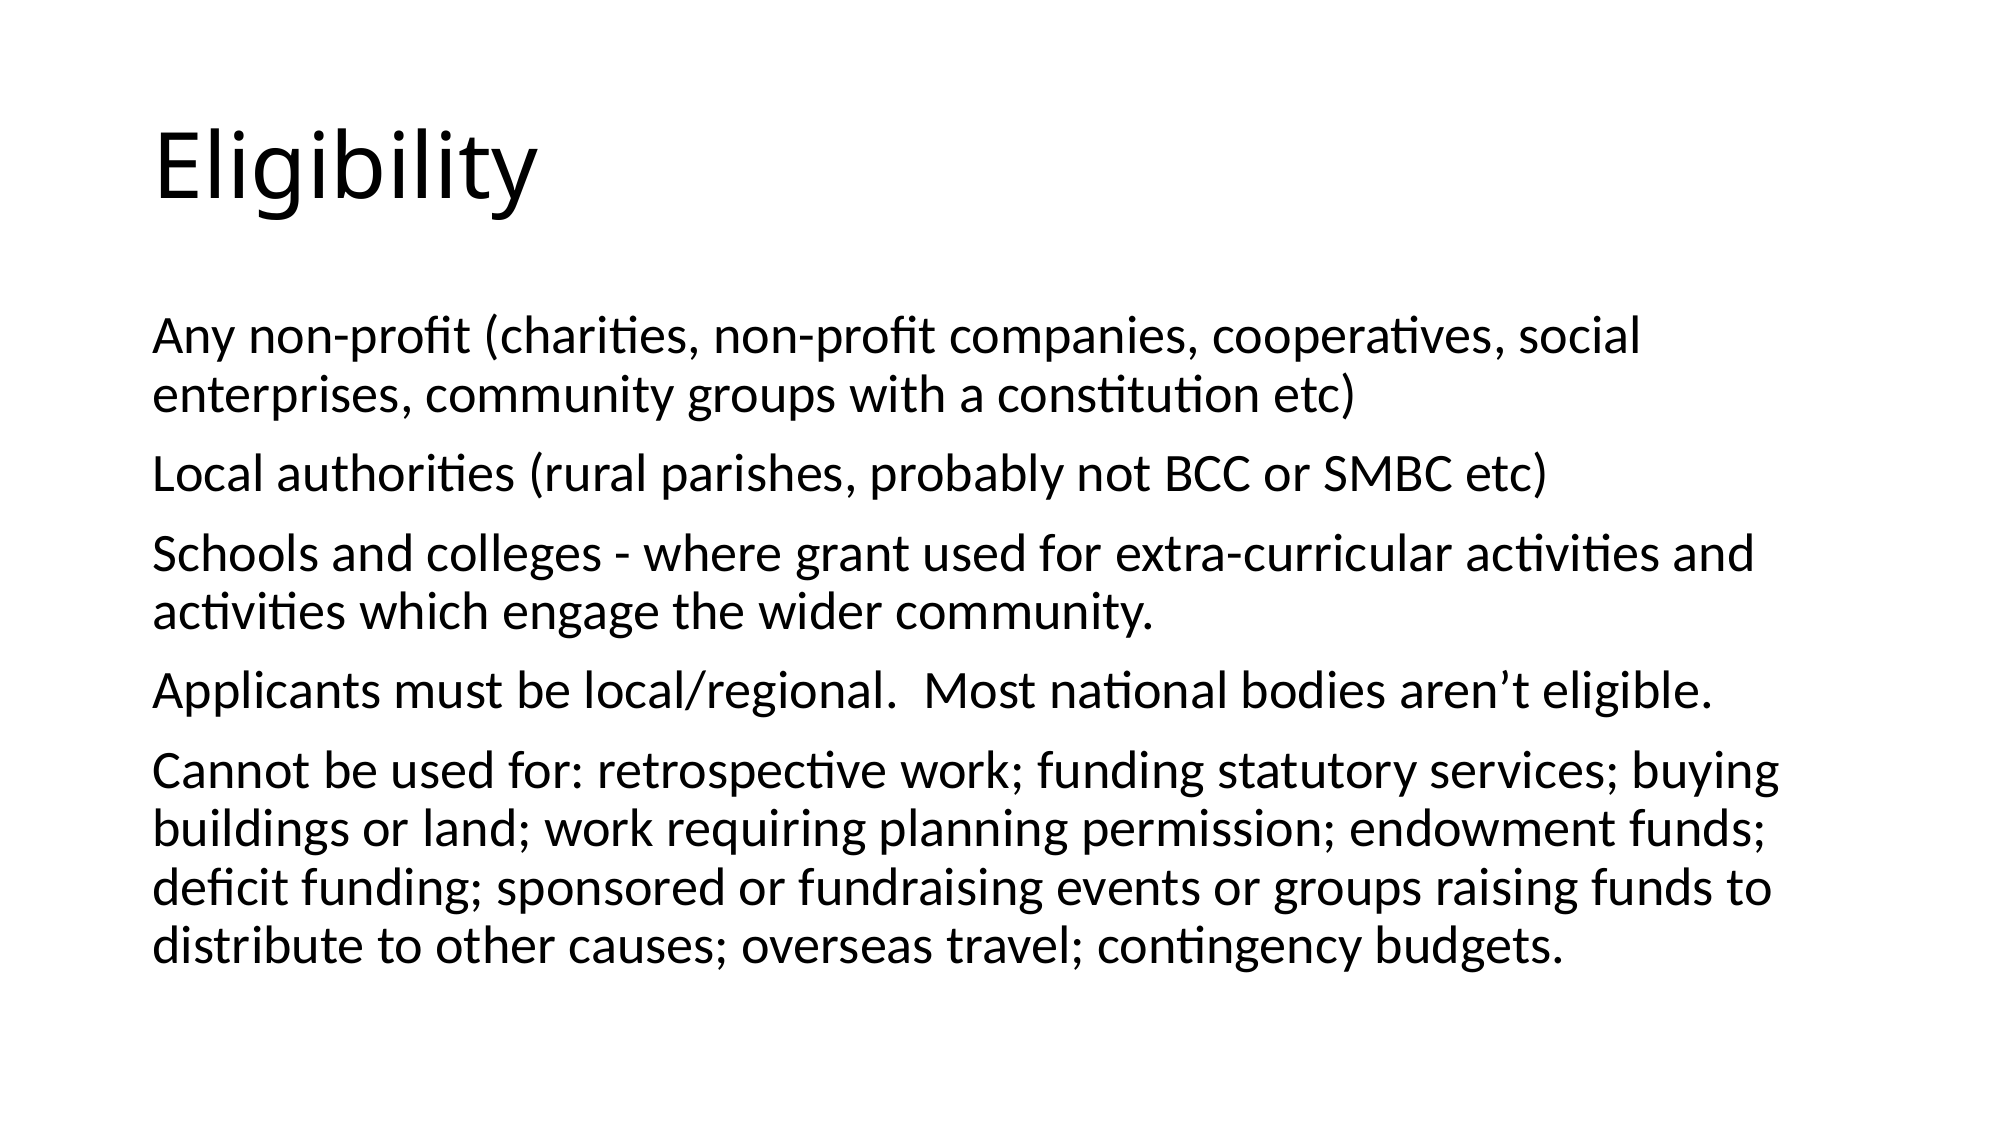

# Eligibility
Any non-profit (charities, non-profit companies, cooperatives, social enterprises, community groups with a constitution etc)
Local authorities (rural parishes, probably not BCC or SMBC etc)
Schools and colleges - where grant used for extra-curricular activities and activities which engage the wider community.
Applicants must be local/regional. Most national bodies aren’t eligible.
Cannot be used for: retrospective work; funding statutory services; buying buildings or land; work requiring planning permission; endowment funds; deficit funding; sponsored or fundraising events or groups raising funds to distribute to other causes; overseas travel; contingency budgets.